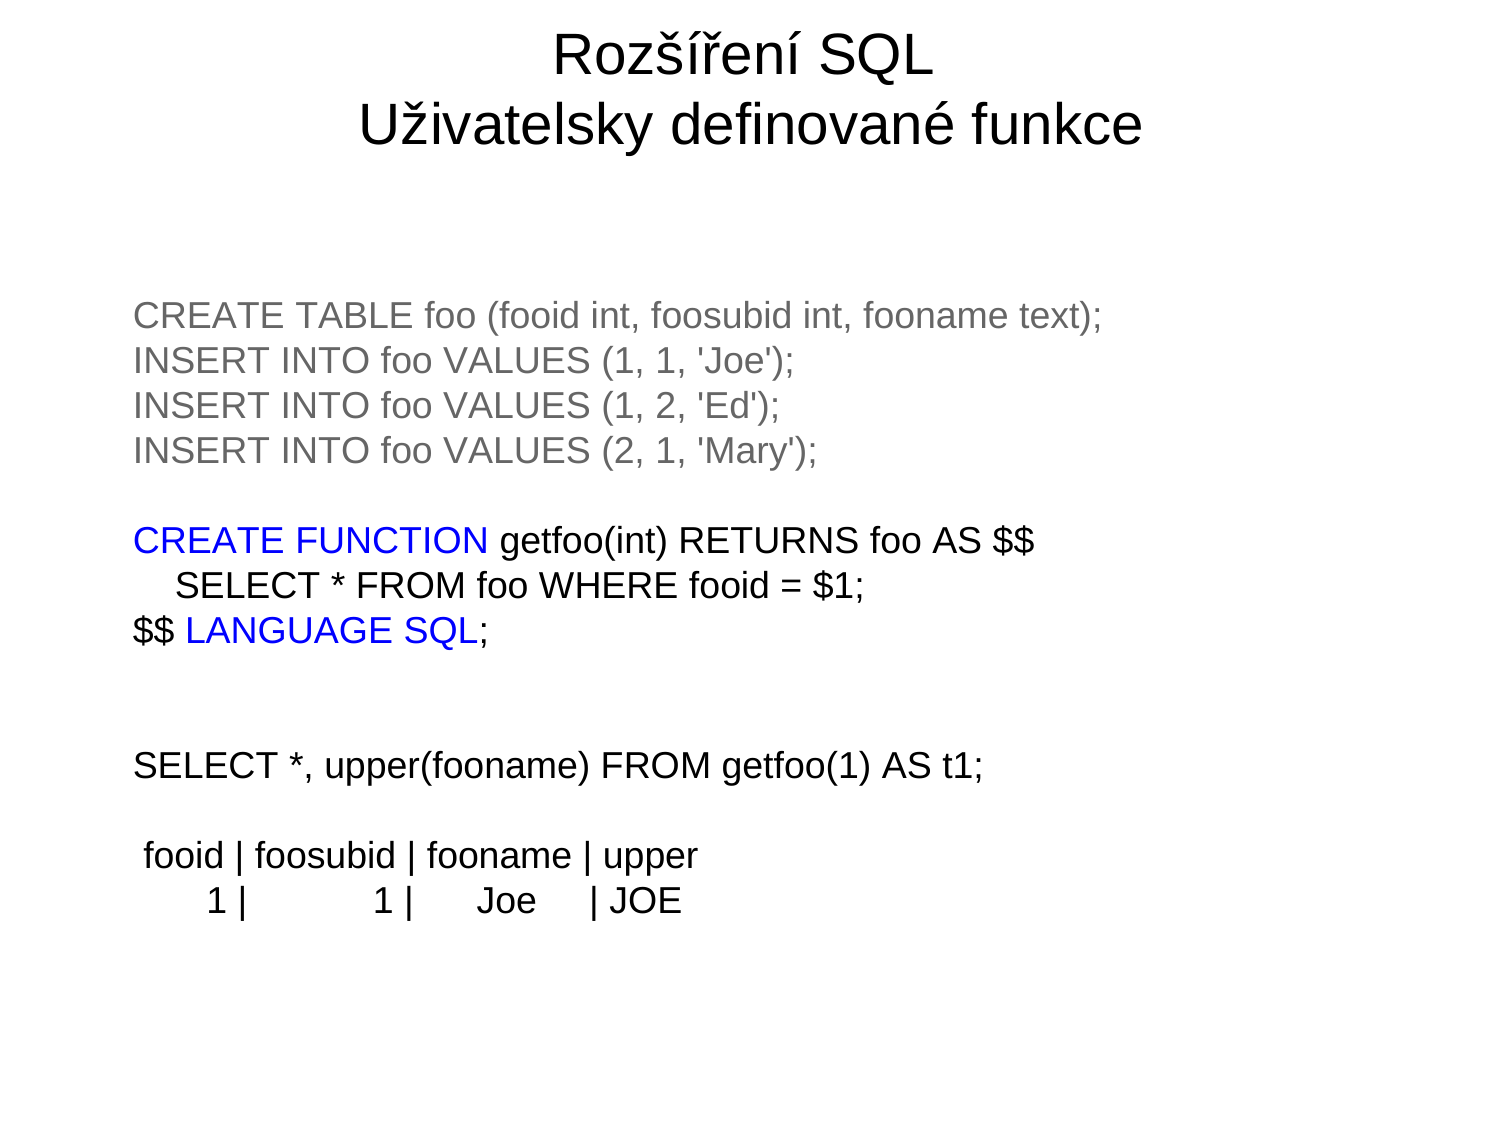

# Rozšíření SQL Uživatelsky definované funkce
CREATE TABLE foo (fooid int, foosubid int, fooname text);
INSERT INTO foo VALUES (1, 1, 'Joe');
INSERT INTO foo VALUES (1, 2, 'Ed');
INSERT INTO foo VALUES (2, 1, 'Mary');
CREATE FUNCTION getfoo(int) RETURNS foo AS $$
 SELECT * FROM foo WHERE fooid = $1;
$$ LANGUAGE SQL;
SELECT *, upper(fooname) FROM getfoo(1) AS t1;
 fooid | foosubid | fooname | upper
 1 | 1 | Joe | JOE